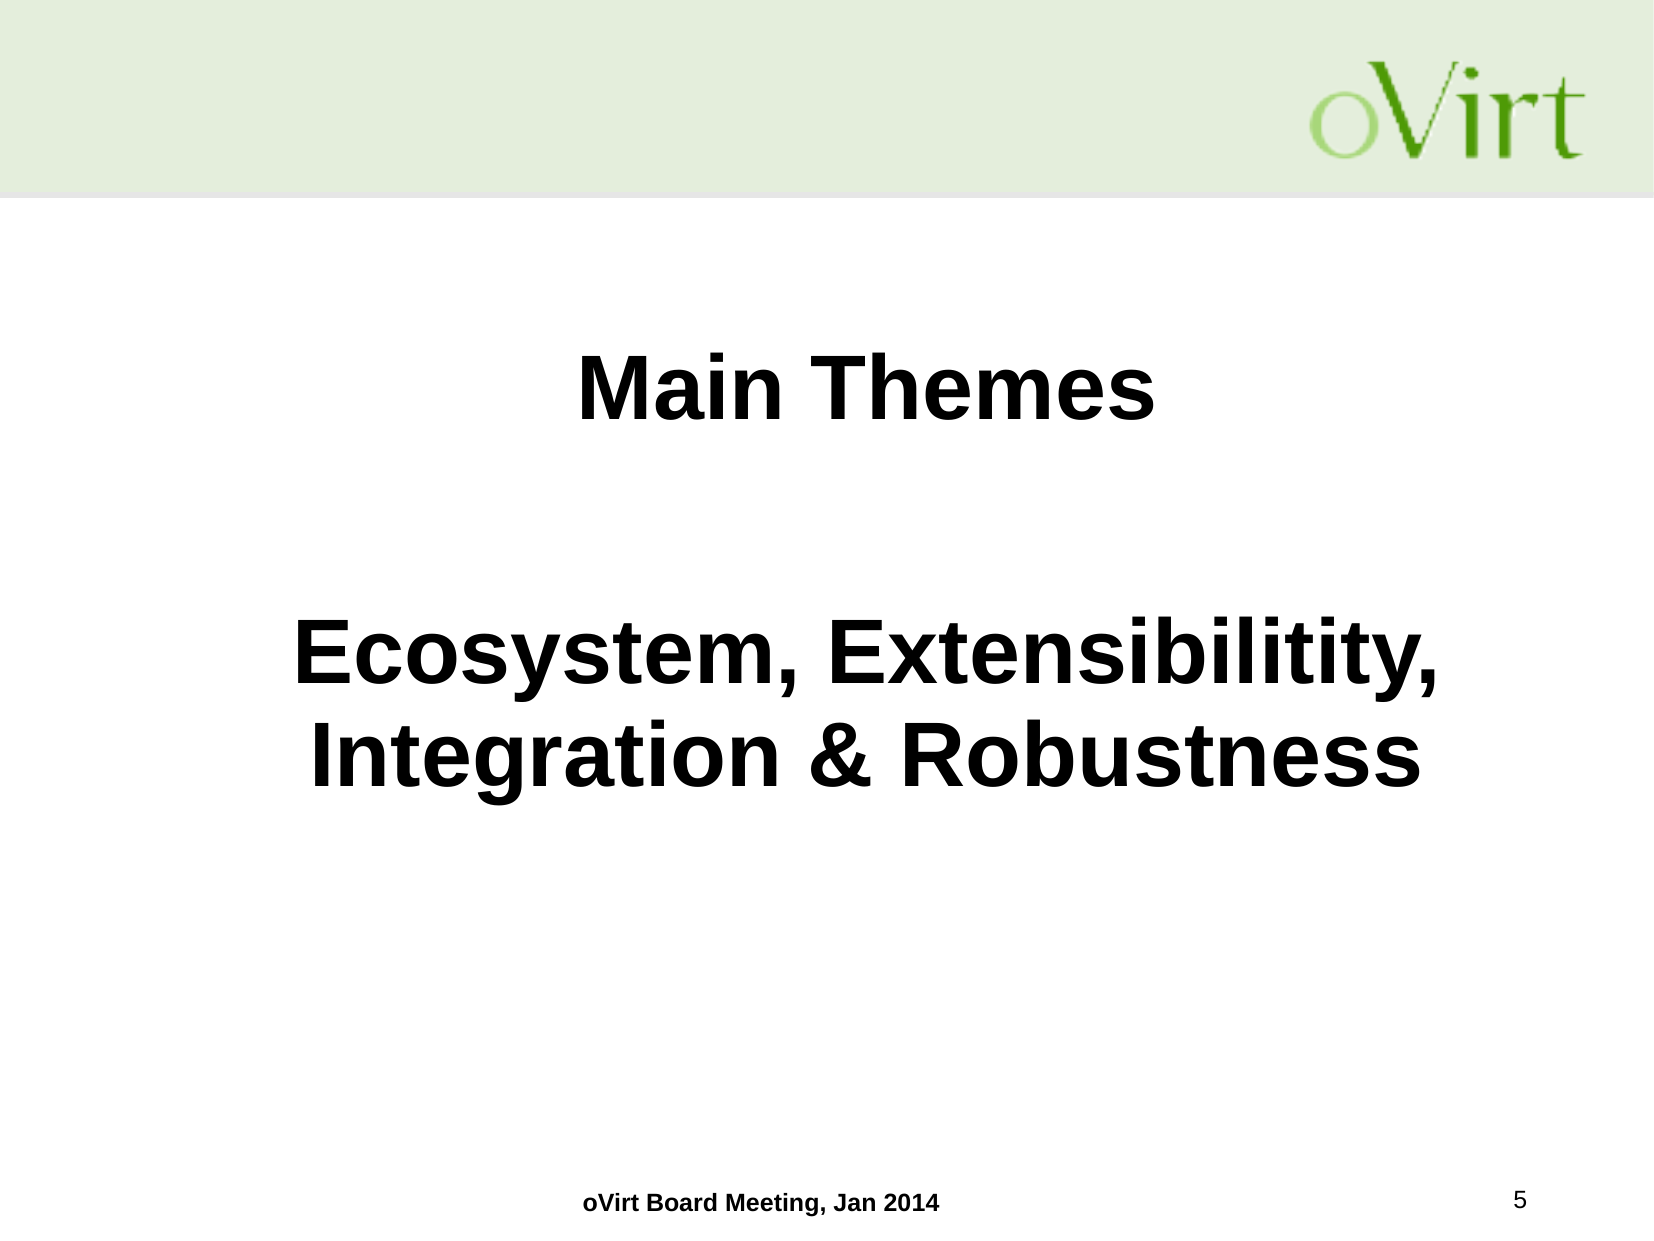

# Main Themes
Ecosystem, Extensibilitity, Integration & Robustness